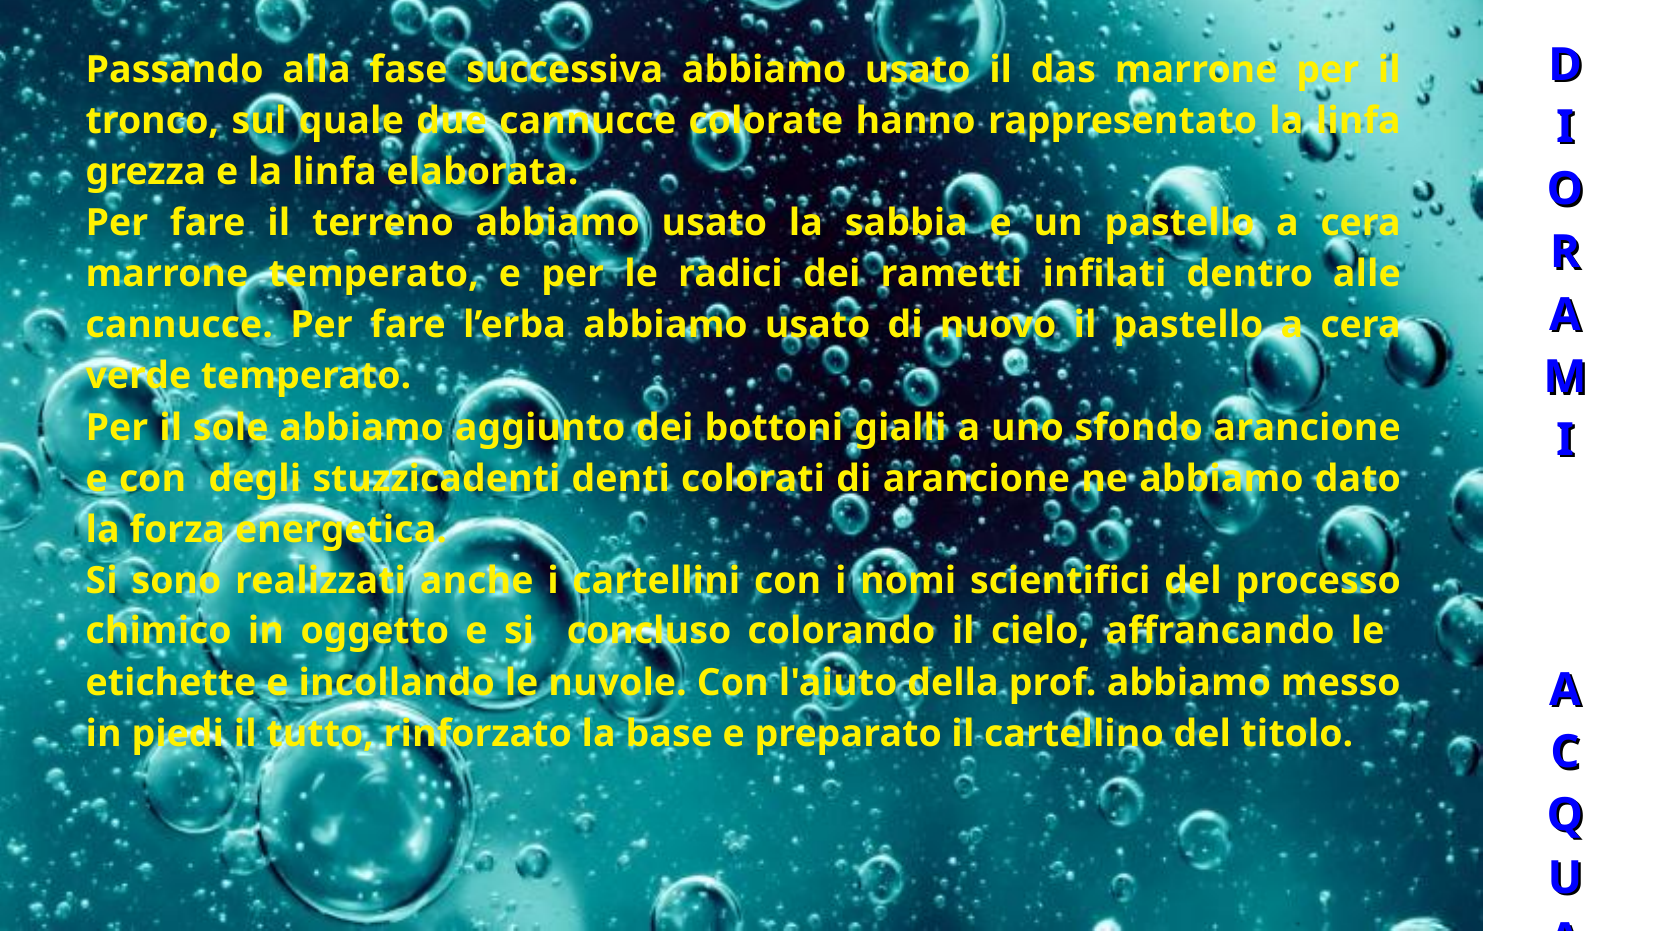

D
I
O
R
A
M
I
A
C
Q
U
A
Passando alla fase successiva abbiamo usato il das marrone per il tronco, sul quale due cannucce colorate hanno rappresentato la linfa grezza e la linfa elaborata.
Per fare il terreno abbiamo usato la sabbia e un pastello a cera marrone temperato, e per le radici dei rametti infilati dentro alle cannucce. Per fare l’erba abbiamo usato di nuovo il pastello a cera verde temperato.
Per il sole abbiamo aggiunto dei bottoni gialli a uno sfondo arancione e con degli stuzzicadenti denti colorati di arancione ne abbiamo dato la forza energetica.
Si sono realizzati anche i cartellini con i nomi scientifici del processo chimico in oggetto e si concluso colorando il cielo, affrancando le etichette e incollando le nuvole. Con l'aiuto della prof. abbiamo messo in piedi il tutto, rinforzato la base e preparato il cartellino del titolo.